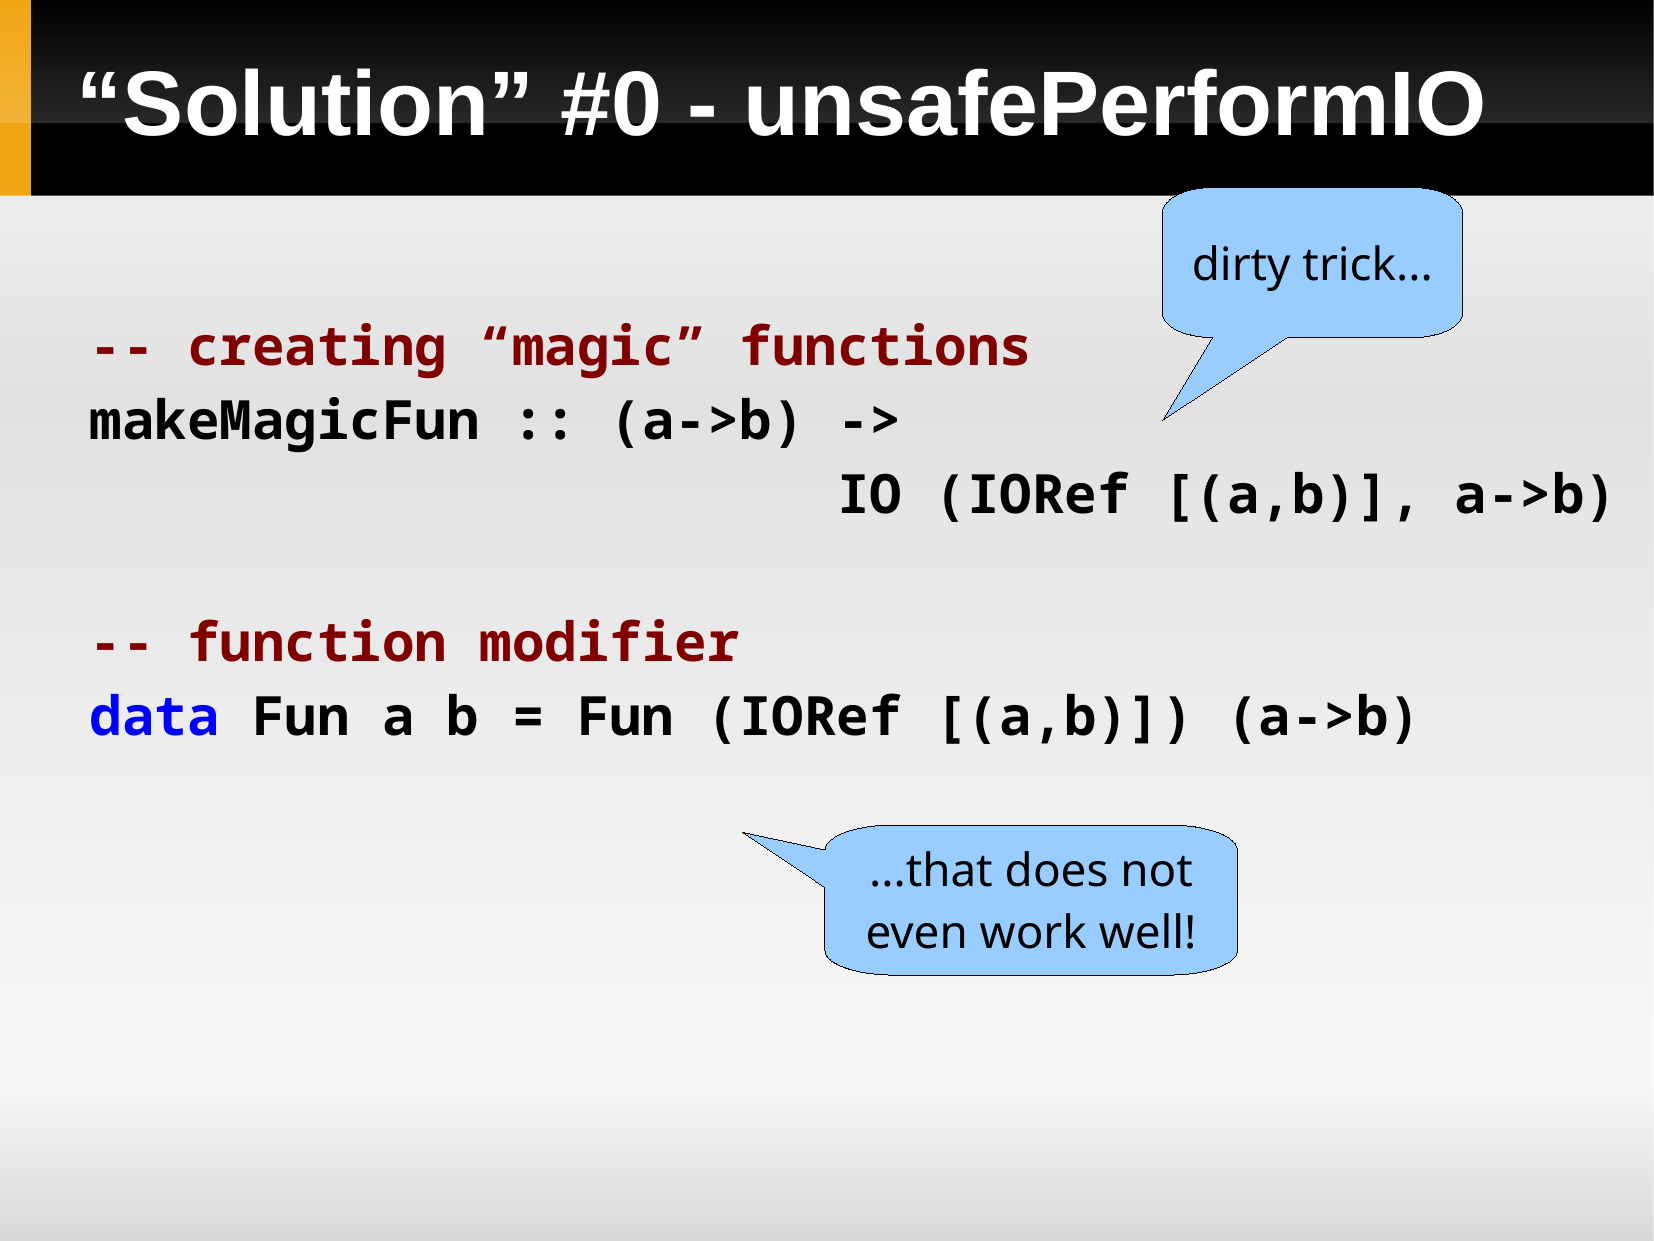

# “Solution” #0 - unsafePerformIO
dirty trick...
-- creating “magic” functions
makeMagicFun :: (a->b) ->
 IO (IORef [(a,b)], a->b)
-- function modifier
data Fun a b = Fun (IORef [(a,b)]) (a->b)
...that does not even work well!